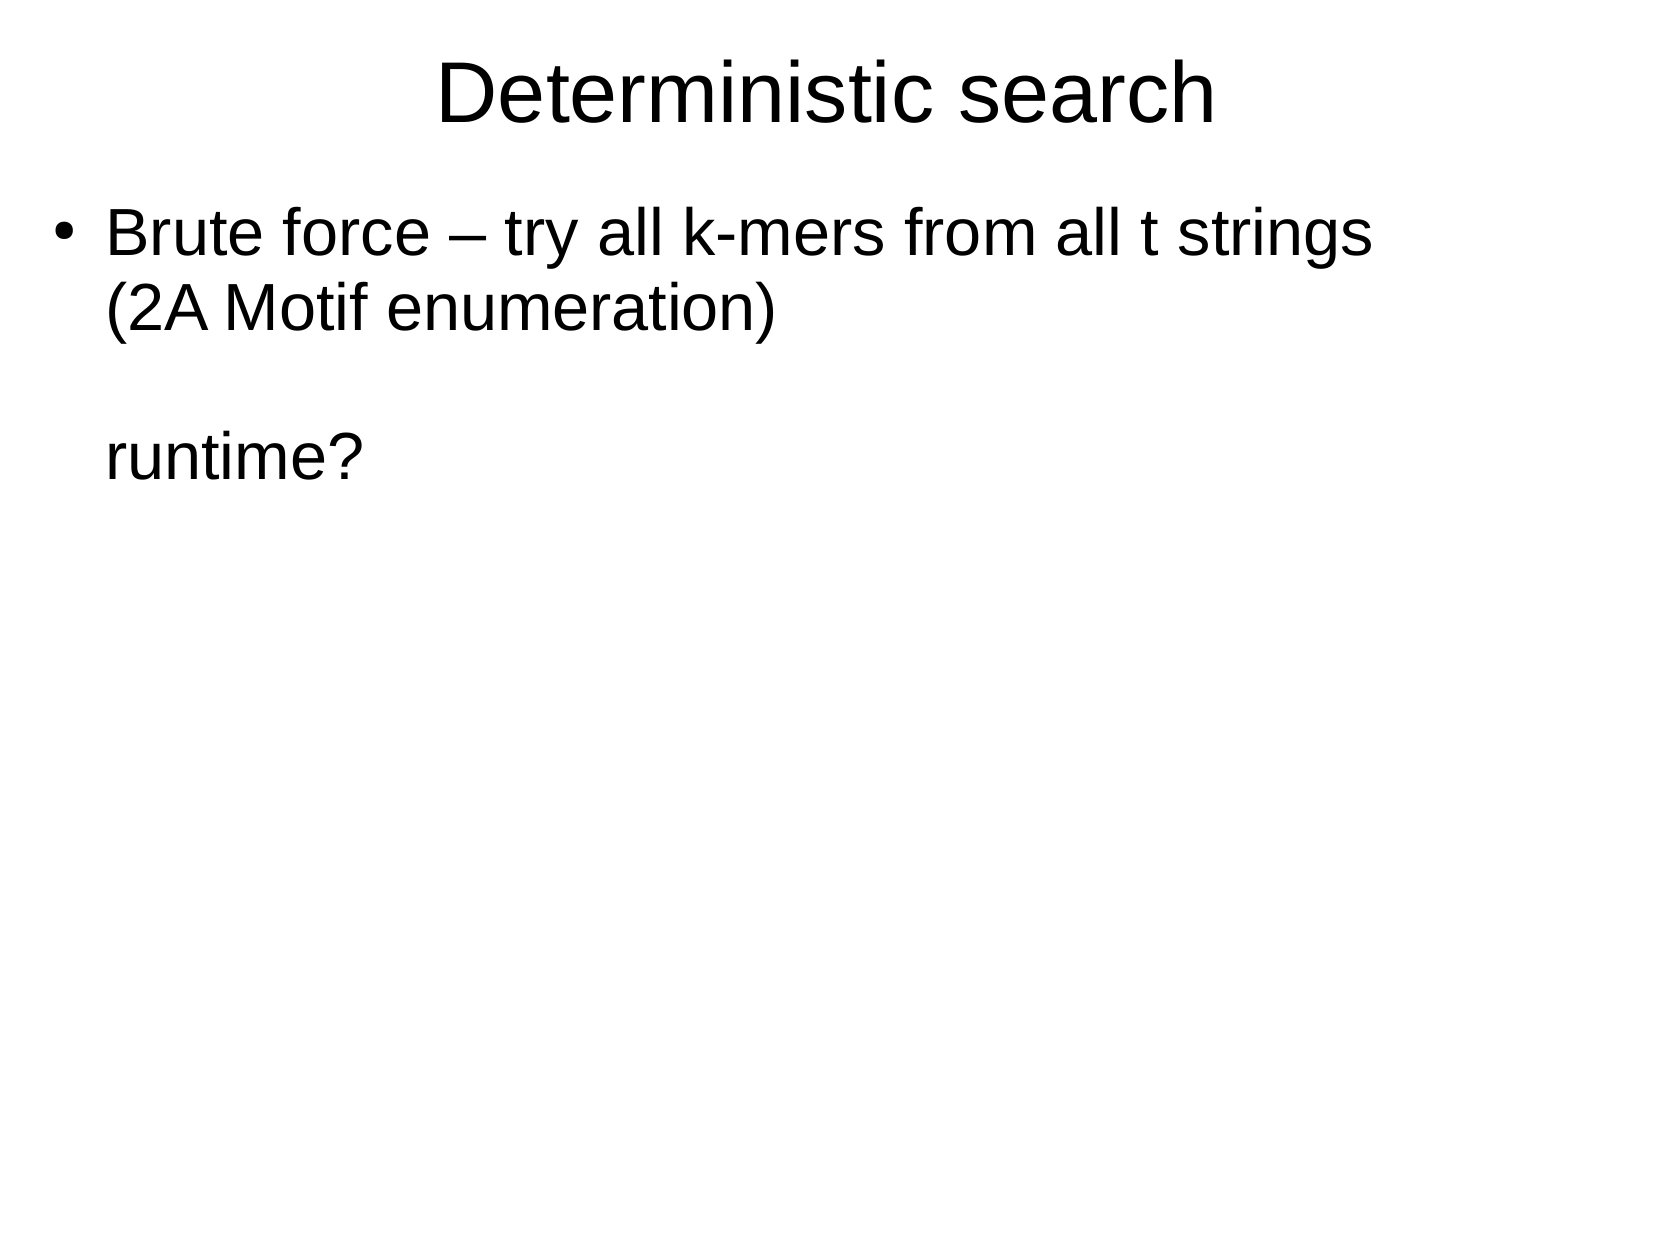

# Deterministic search
Brute force – try all k-mers from all t strings
(2A Motif enumeration)
runtime?